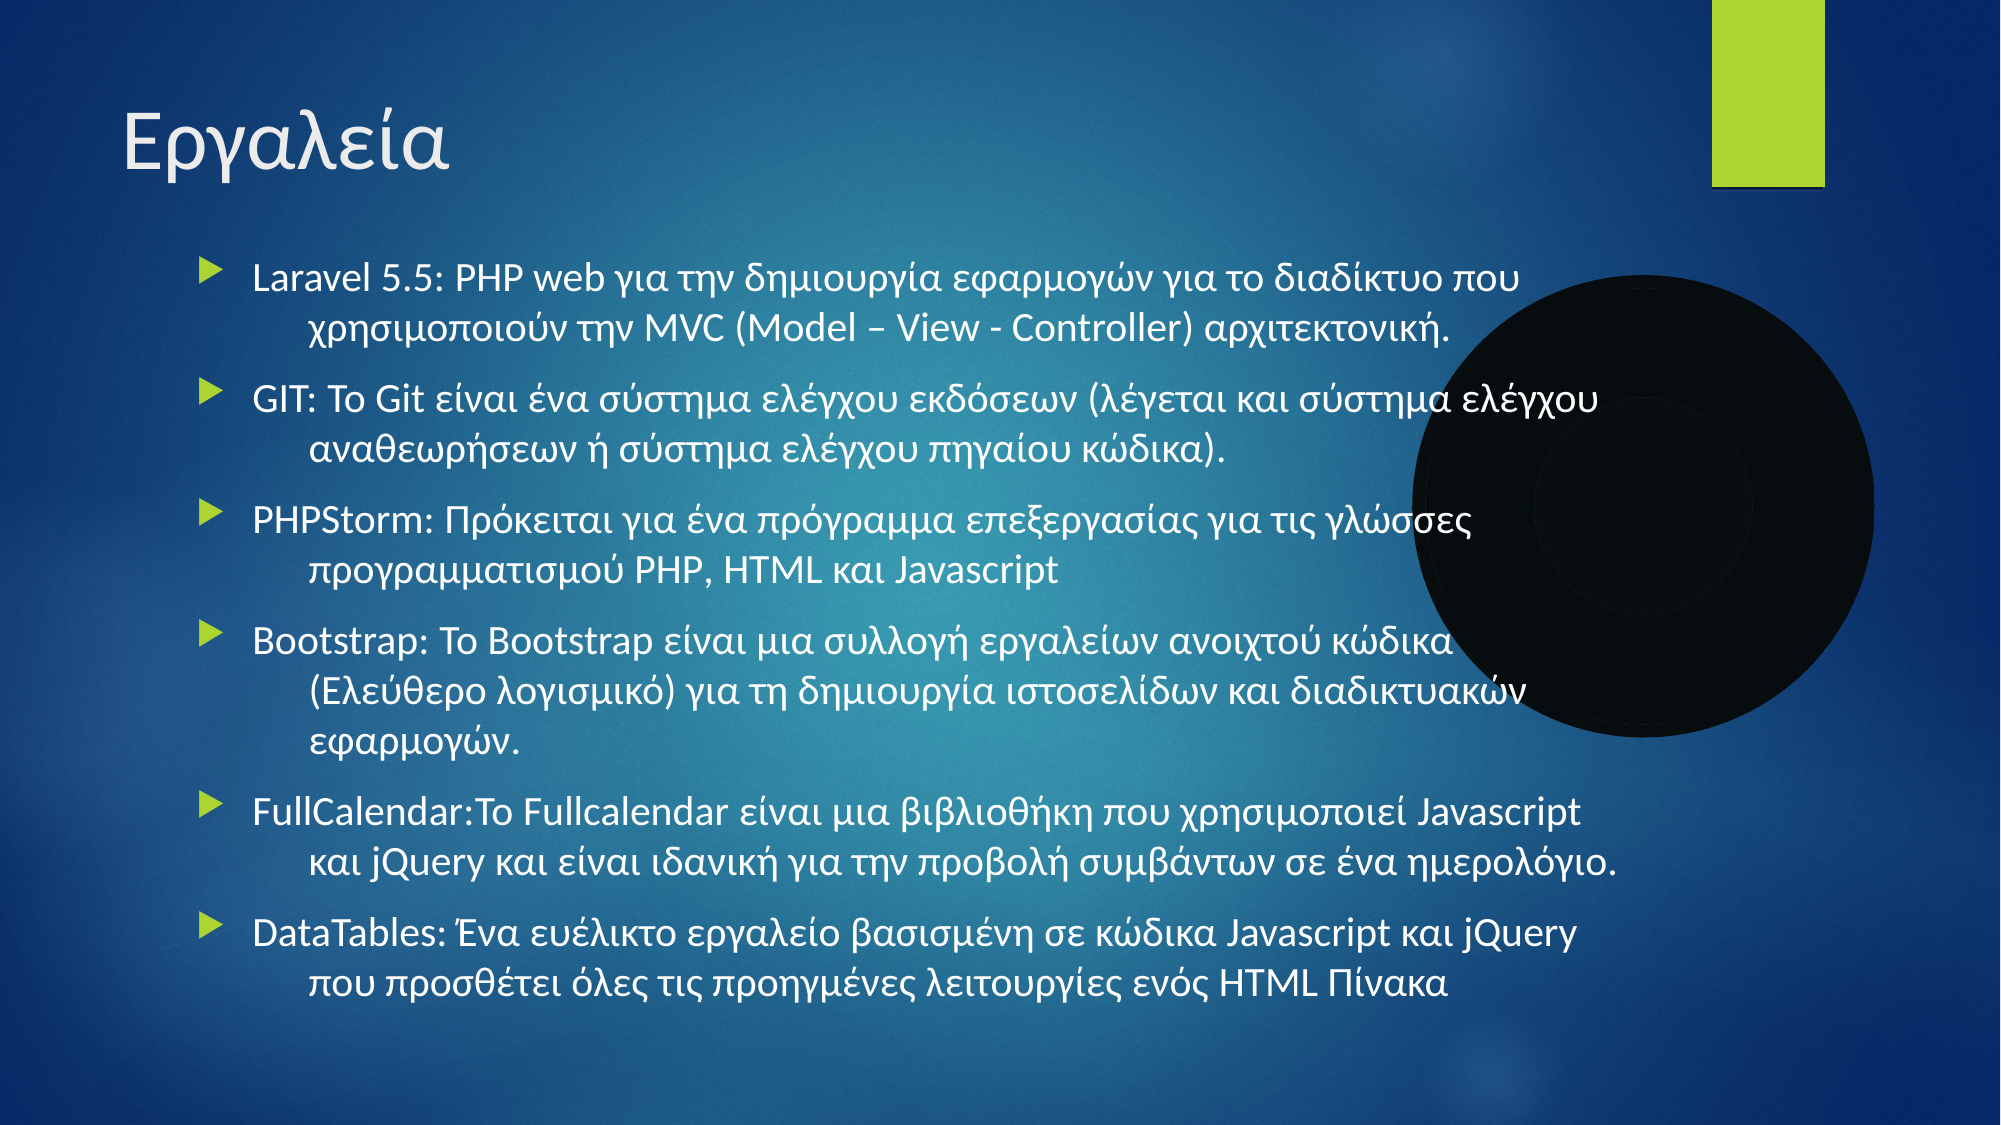

# Εργαλεία
Laravel 5.5: PHP web για την δημιουργία εφαρμογών για το διαδίκτυο που χρησιμοποιούν την MVC (Model – View - Controller) αρχιτεκτονική.
GIT: Το Git είναι ένα σύστημα ελέγχου εκδόσεων (λέγεται και σύστημα ελέγχου αναθεωρήσεων ή σύστημα ελέγχου πηγαίου κώδικα).
PHPStorm: Πρόκειται για ένα πρόγραμμα επεξεργασίας για τις γλώσσες προγραμματισμού PHP, HTML και Javascript
Bootstrap: Το Bootstrap είναι μια συλλογή εργαλείων ανοιχτού κώδικα (Ελεύθερο λογισμικό) για τη δημιουργία ιστοσελίδων και διαδικτυακών εφαρμογών.
FullCalendar:Το Fullcalendar είναι μια βιβλιοθήκη που χρησιμοποιεί Javascript και jQuery και είναι ιδανική για την προβολή συμβάντων σε ένα ημερολόγιο.
DataTables: Ένα ευέλικτο εργαλείο βασισμένη σε κώδικα Javascript και jQuery που προσθέτει όλες τις προηγμένες λειτουργίες ενός HTML Πίνακα